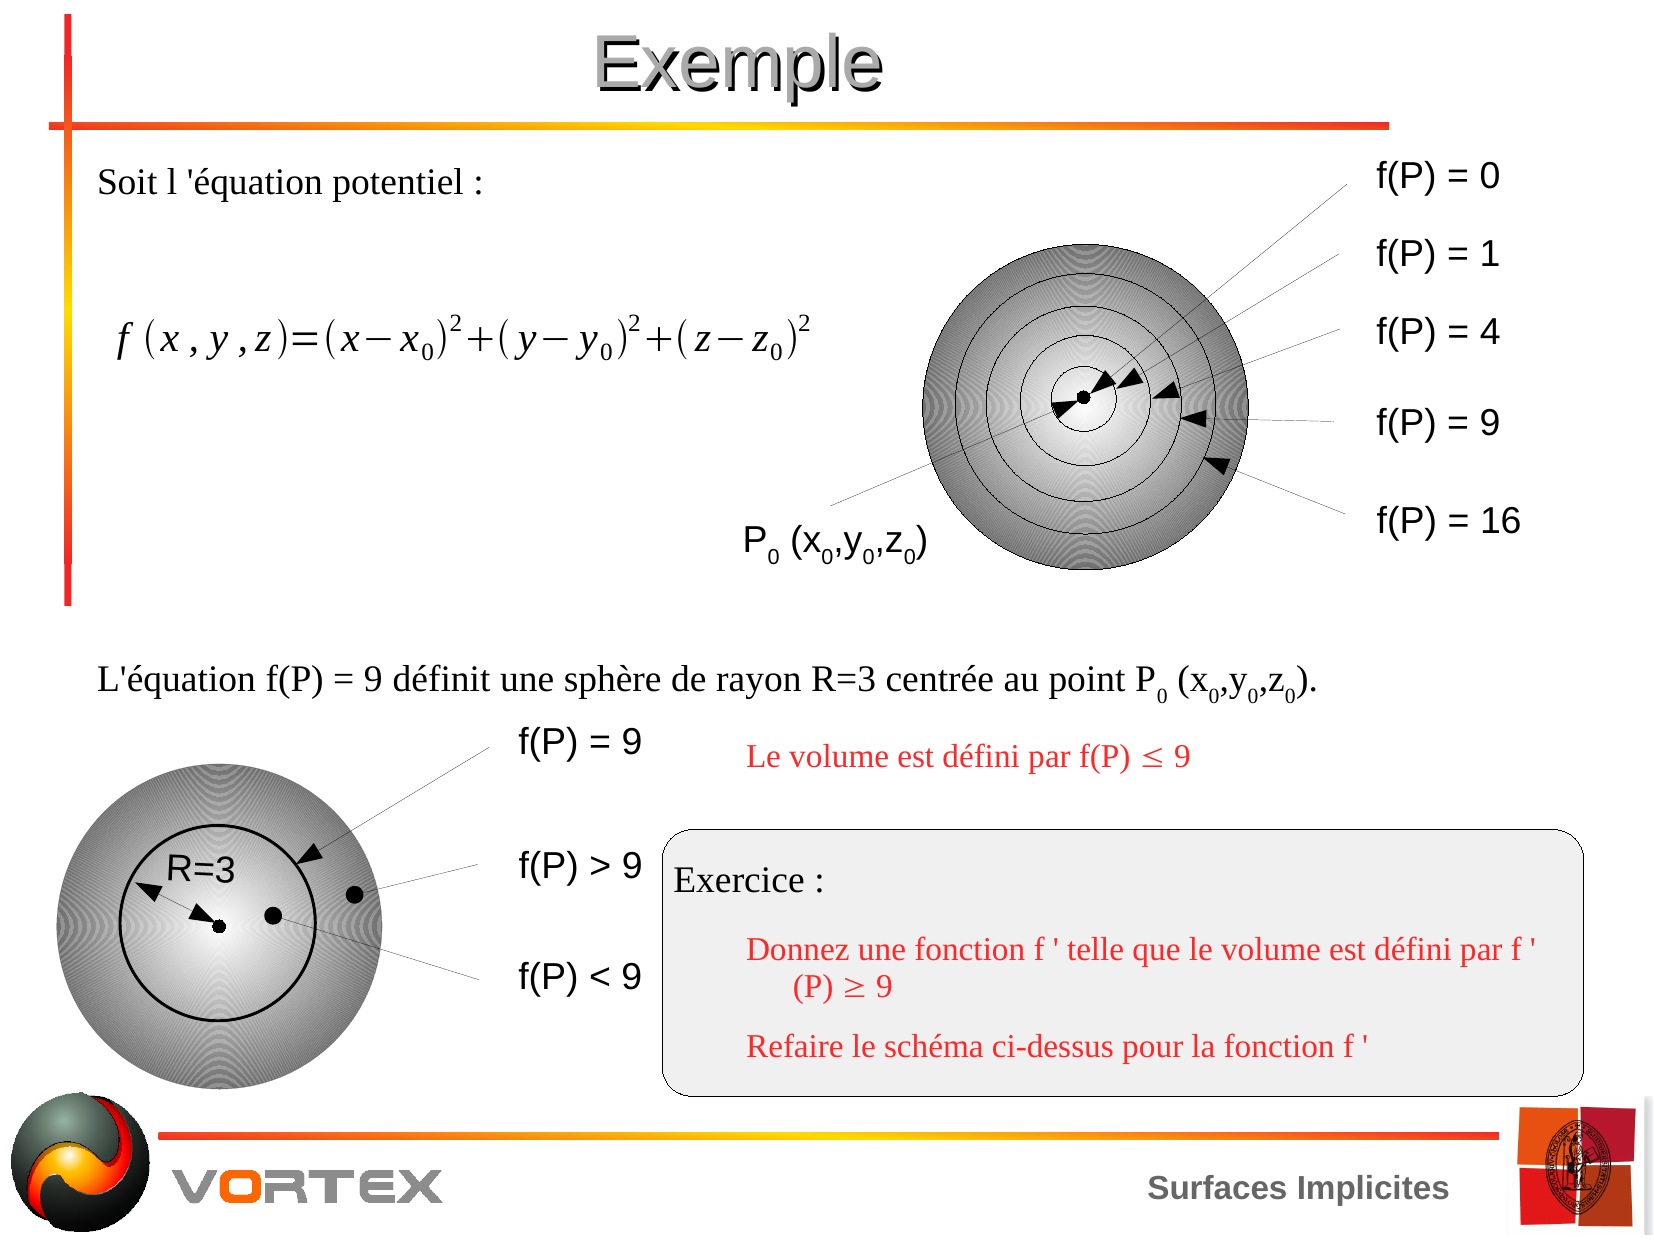

# Exemple
f(P) = 0
f(P) = 1
f(P) = 4
f(P) = 9
f(P) = 16
P0 (x0,y0,z0)
Soit l 'équation potentiel :
L'équation f(P) = 9 définit une sphère de rayon R=3 centrée au point P0 (x0,y0,z0).
Le volume est défini par f(P)  9
Exercice :
Donnez une fonction f ' telle que le volume est défini par f ' (P)  9
Refaire le schéma ci-dessus pour la fonction f '
f(P) = 9
 R=3
f(P) > 9
f(P) < 9